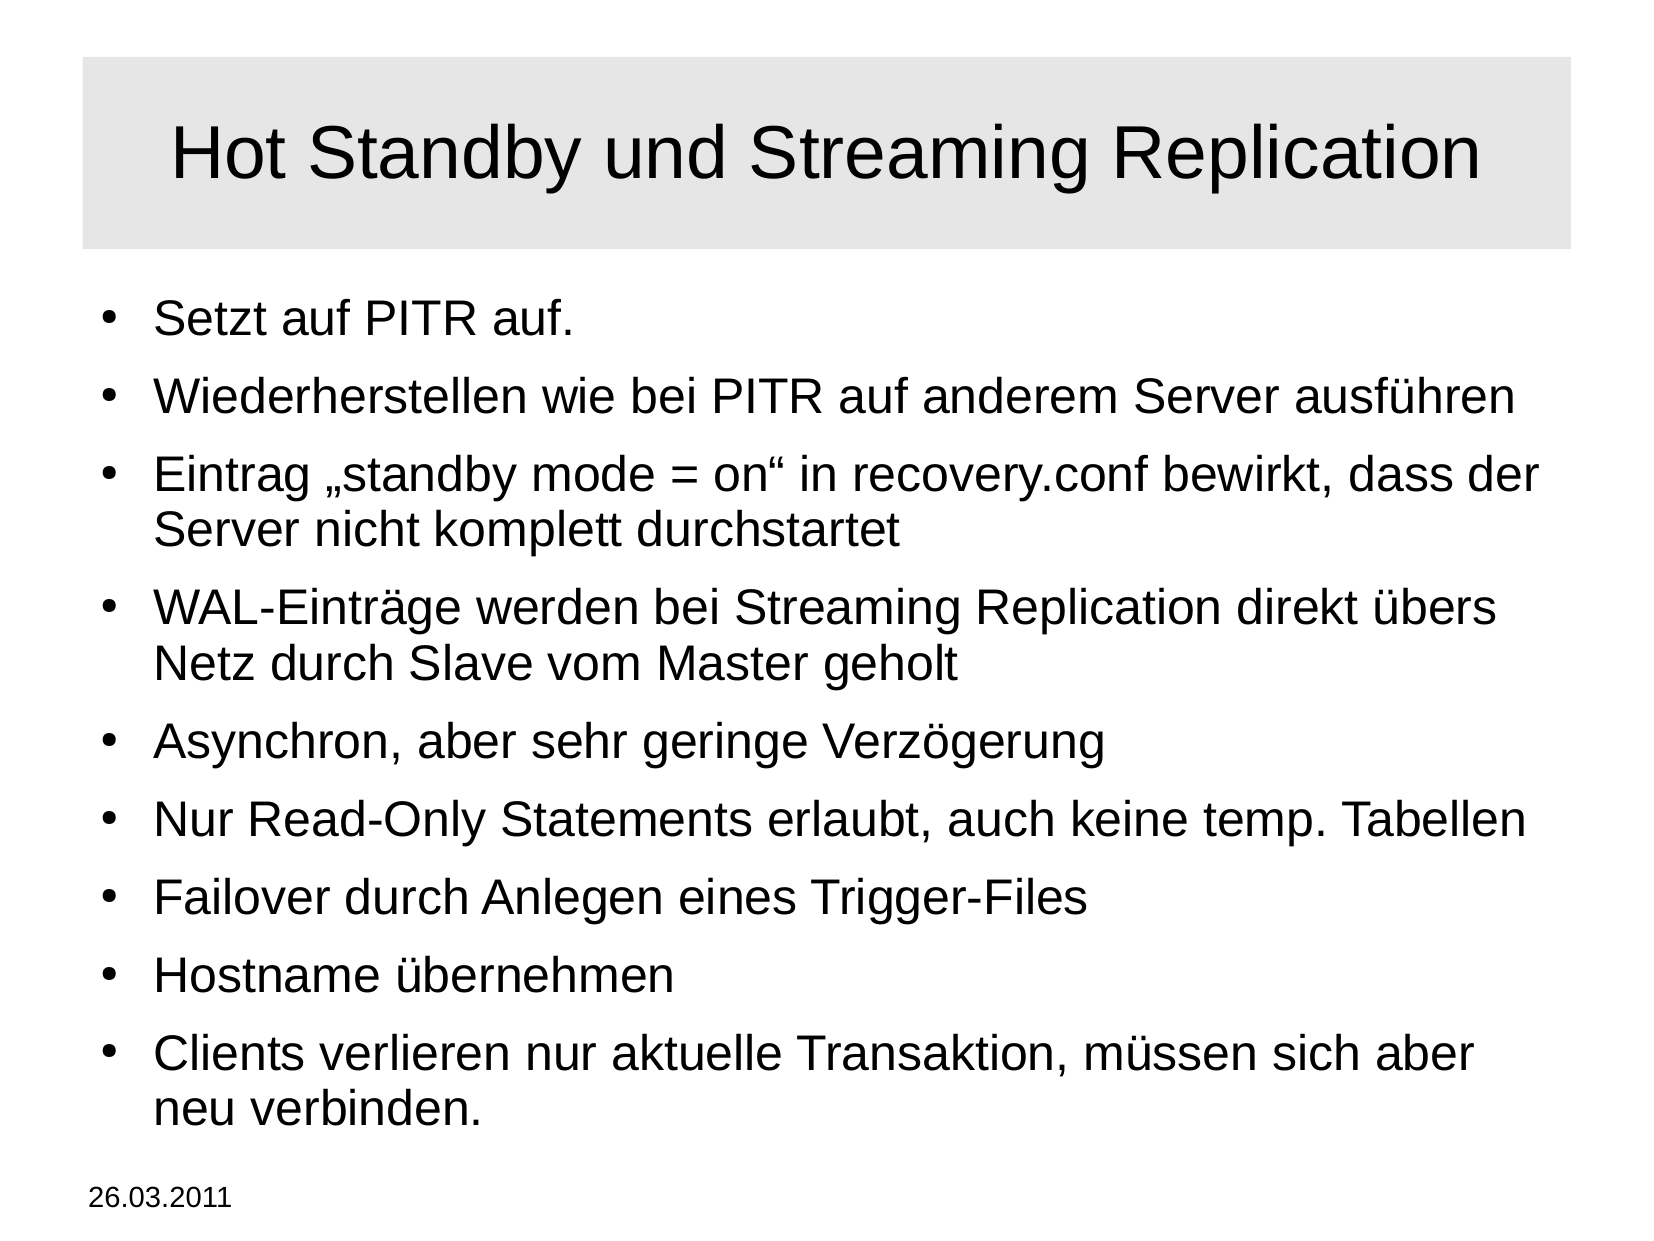

# Hot Standby und Streaming Replication
Setzt auf PITR auf.
Wiederherstellen wie bei PITR auf anderem Server ausführen
Eintrag „standby mode = on“ in recovery.conf bewirkt, dass der Server nicht komplett durchstartet
WAL-Einträge werden bei Streaming Replication direkt übers Netz durch Slave vom Master geholt
Asynchron, aber sehr geringe Verzögerung
Nur Read-Only Statements erlaubt, auch keine temp. Tabellen
Failover durch Anlegen eines Trigger-Files
Hostname übernehmen
Clients verlieren nur aktuelle Transaktion, müssen sich aber neu verbinden.
26.03.2011